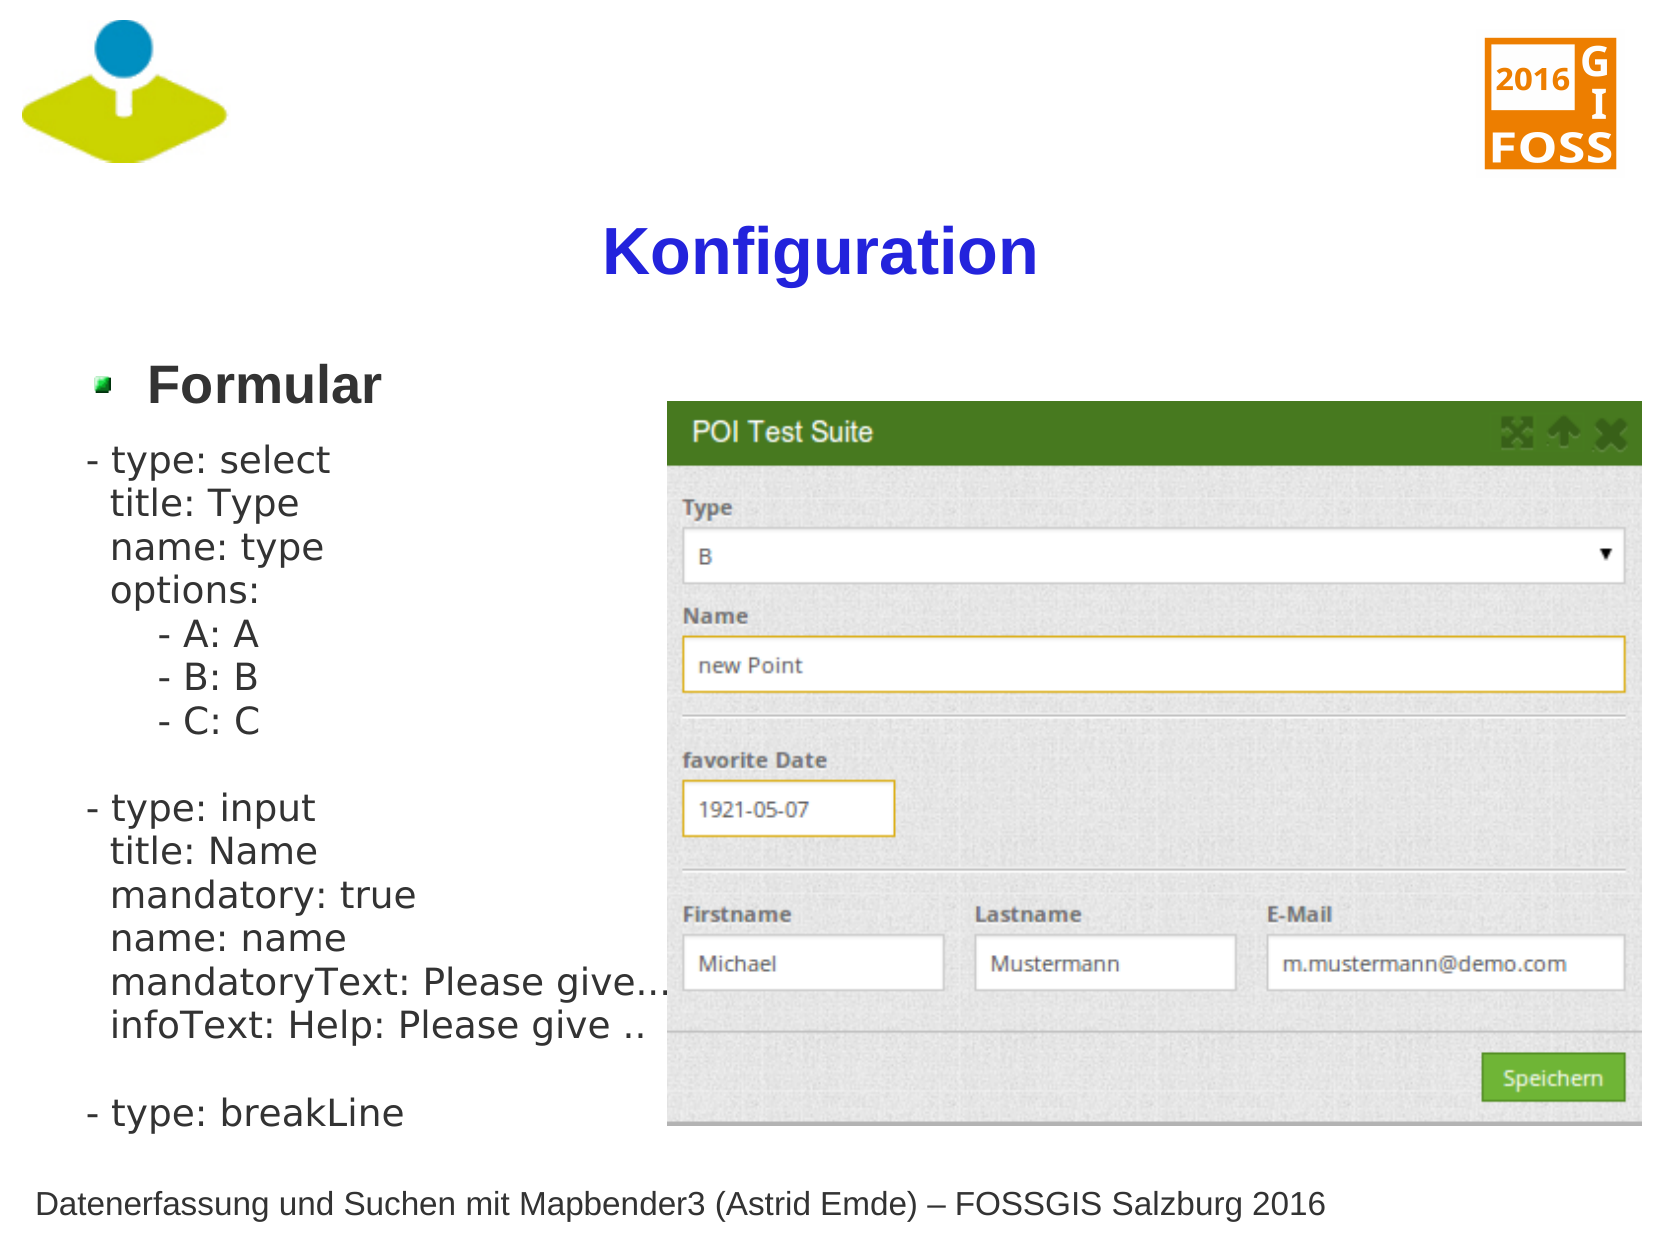

# Konfiguration
Formular
 - type: select
 title: Type
 name: type
 options:
 - A: A
 - B: B
 - C: C
 - type: input
 title: Name
 mandatory: true
 name: name
 mandatoryText: Please give...
 infoText: Help: Please give ..
 - type: breakLine